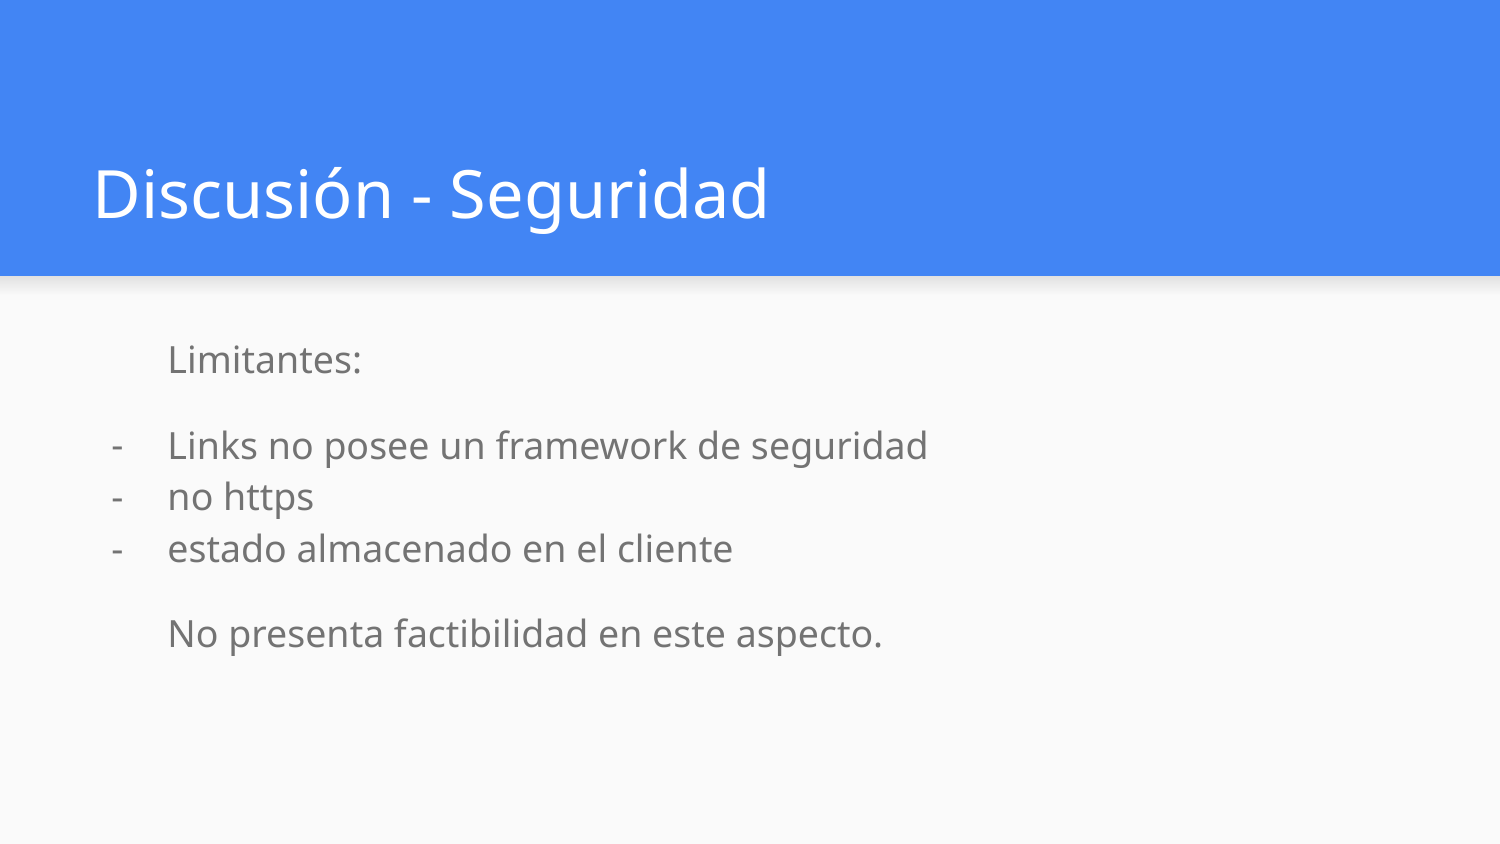

# Discusión - Seguridad
Limitantes:
Links no posee un framework de seguridad
no https
estado almacenado en el cliente
No presenta factibilidad en este aspecto.